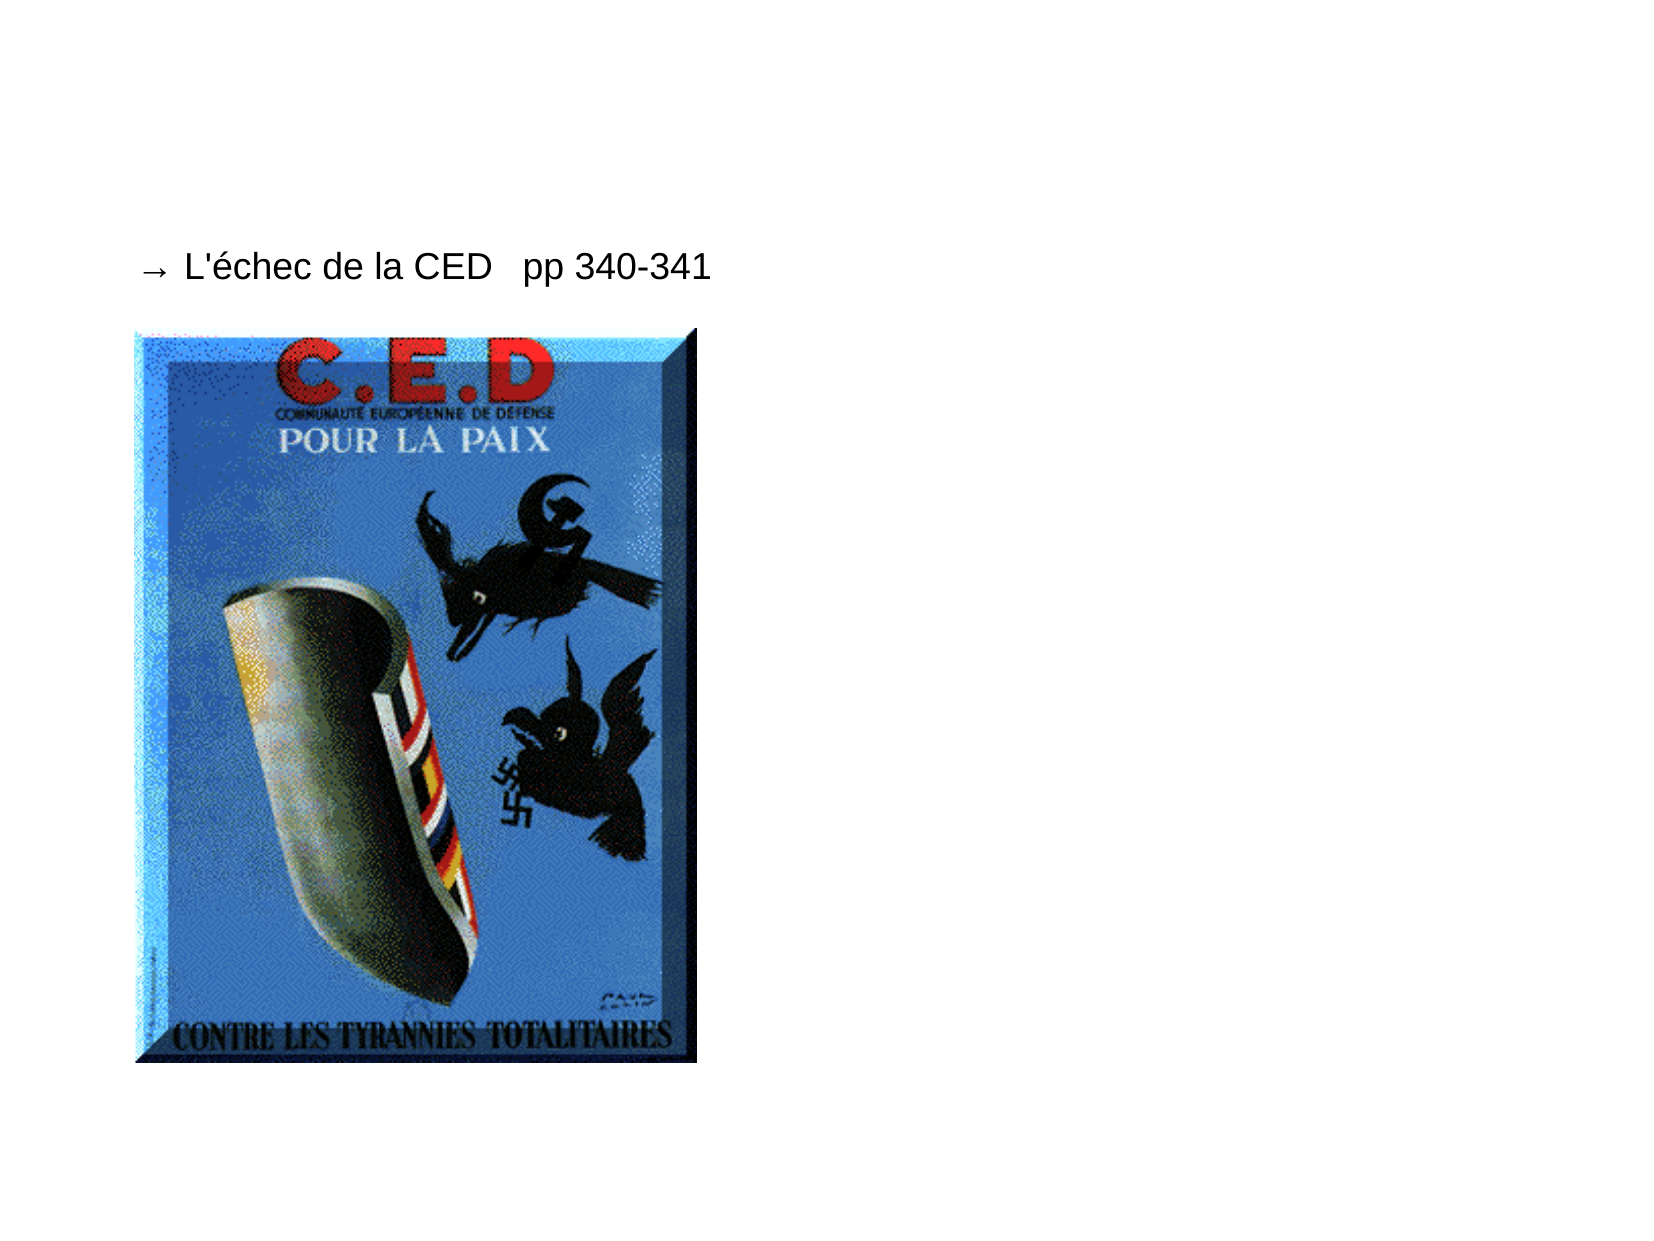

→ L'échec de la CED
pp 340-341